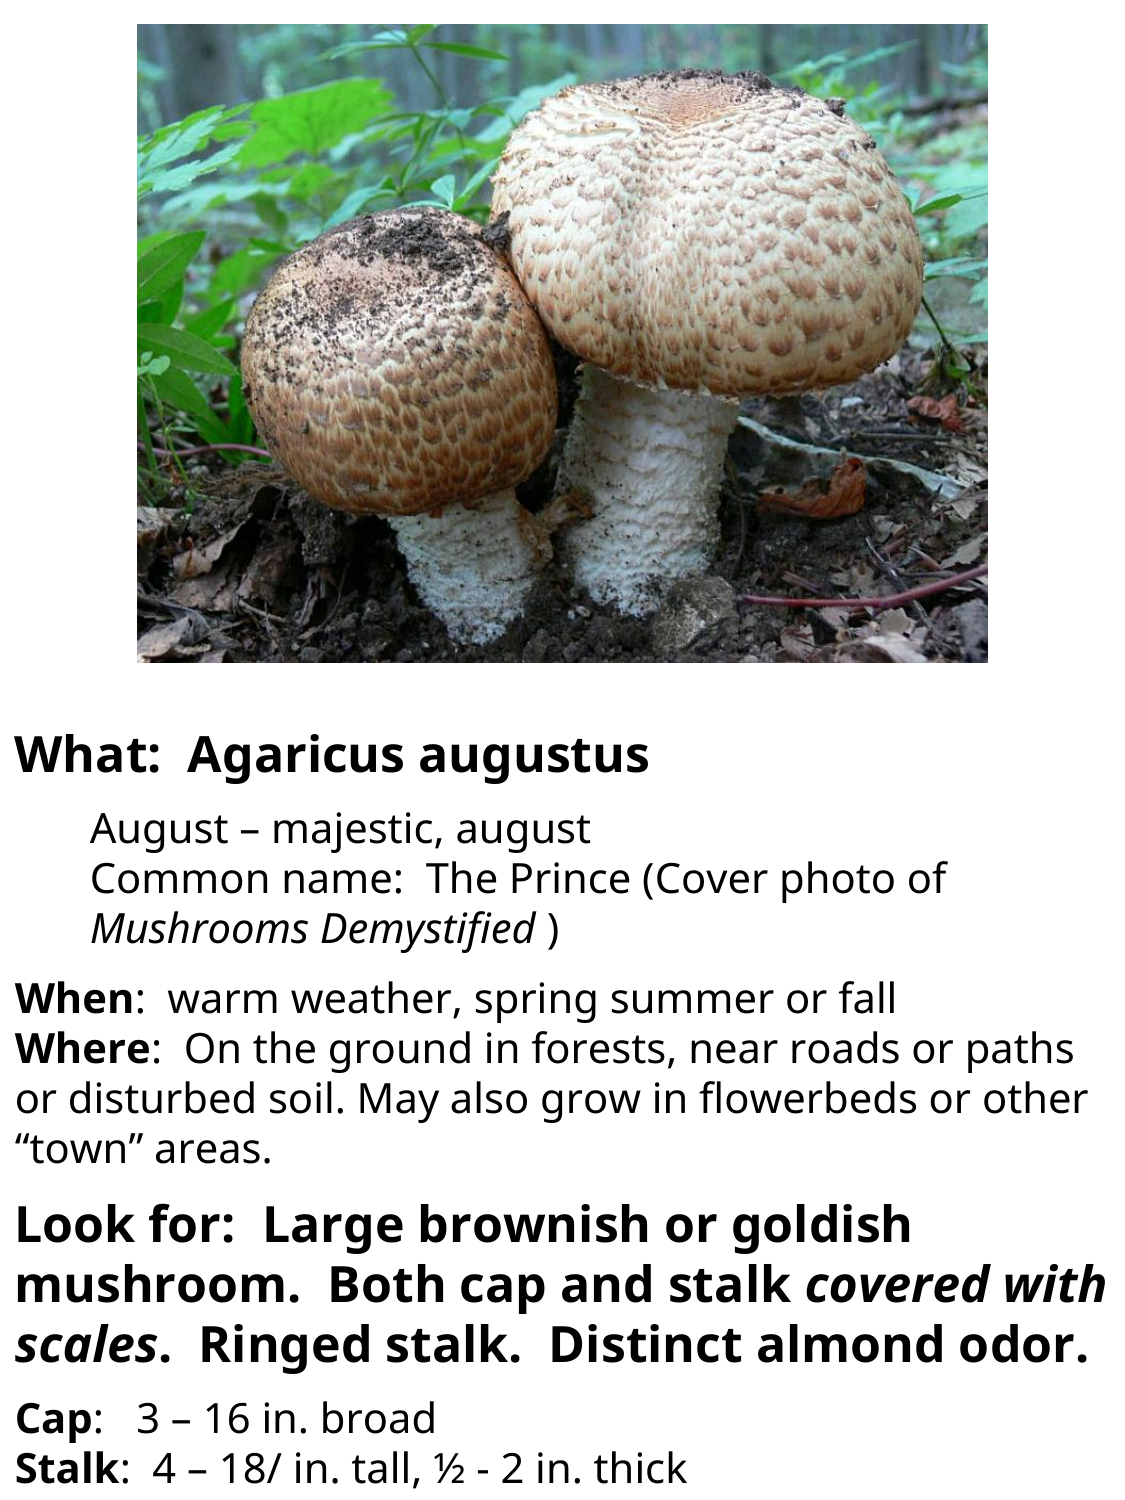

What: Agaricus augustus
August – majestic, august
Common name: The Prince (Cover photo of 	Mushrooms Demystified )
When: warm weather, spring summer or fall
Where: On the ground in forests, near roads or paths or disturbed soil. May also grow in flowerbeds or other “town” areas.
Look for: Large brownish or goldish mushroom. Both cap and stalk covered with scales. Ringed stalk. Distinct almond odor.
Cap: 3 – 16 in. broad
Stalk: 4 – 18/ in. tall, ½ - 2 in. thick